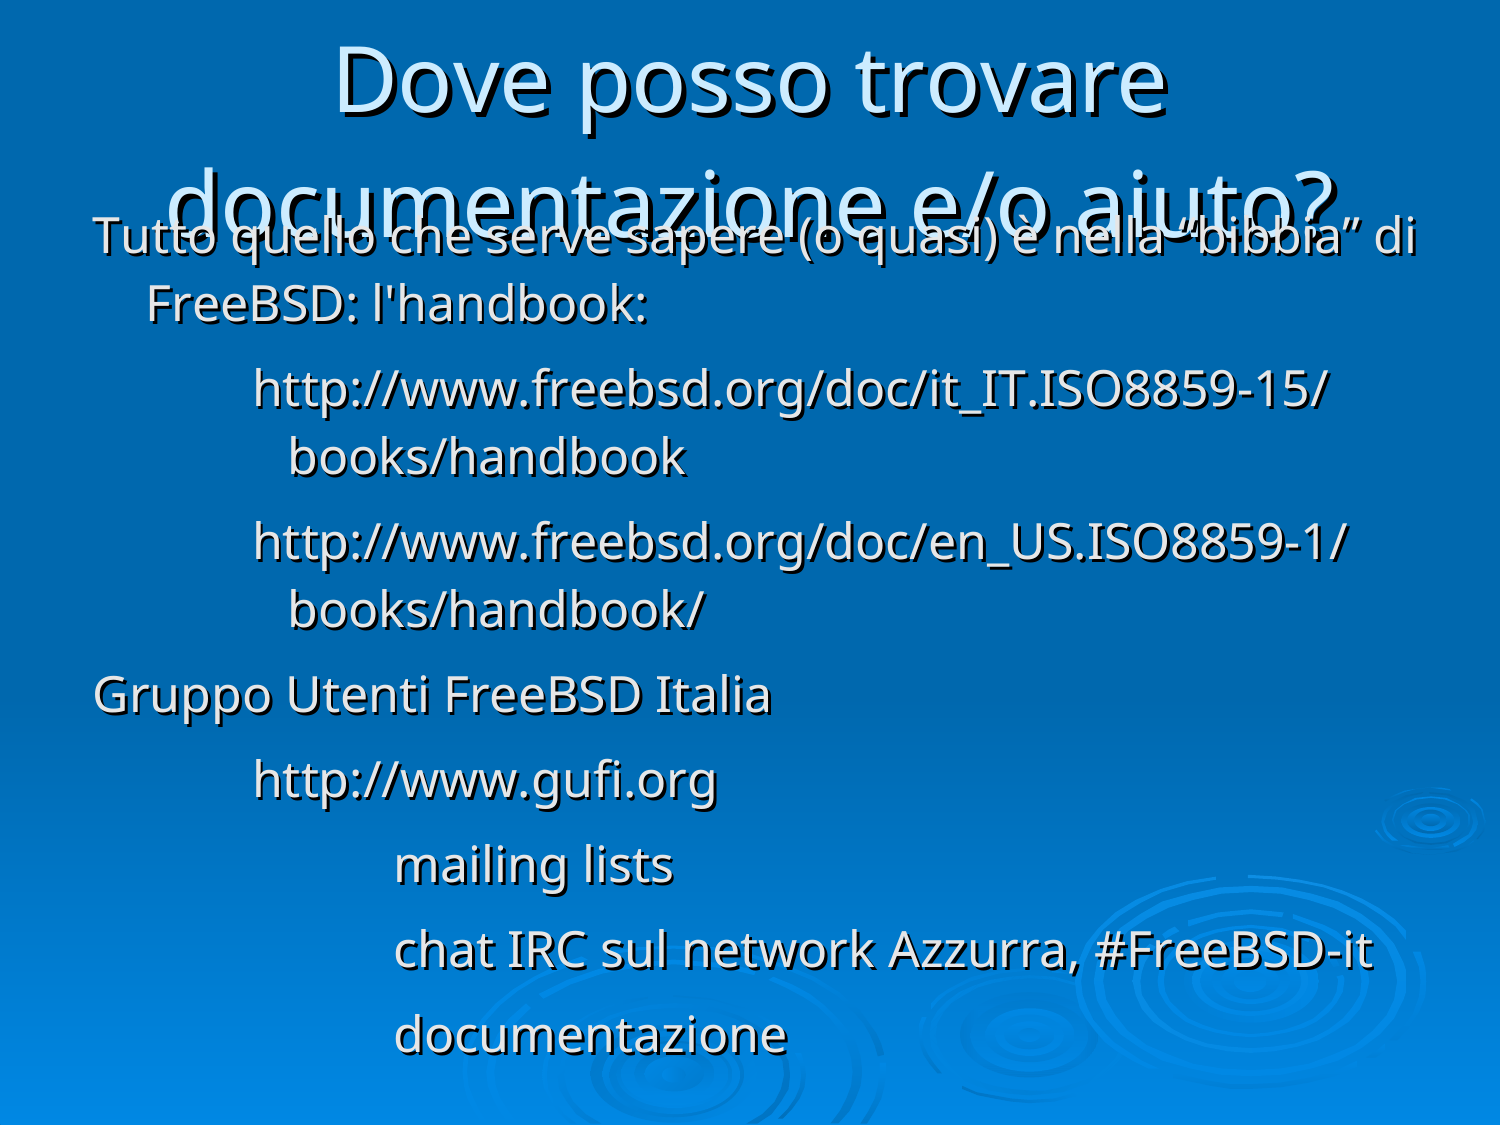

# Dove posso trovare documentazione e/o aiuto?
Tutto quello che serve sapere (o quasi) è nella “bibbia” di FreeBSD: l'handbook:
http://www.freebsd.org/doc/it_IT.ISO8859-15/books/handbook
http://www.freebsd.org/doc/en_US.ISO8859-1/books/handbook/
Gruppo Utenti FreeBSD Italia
http://www.gufi.org
mailing lists
chat IRC sul network Azzurra, #FreeBSD-it
documentazione